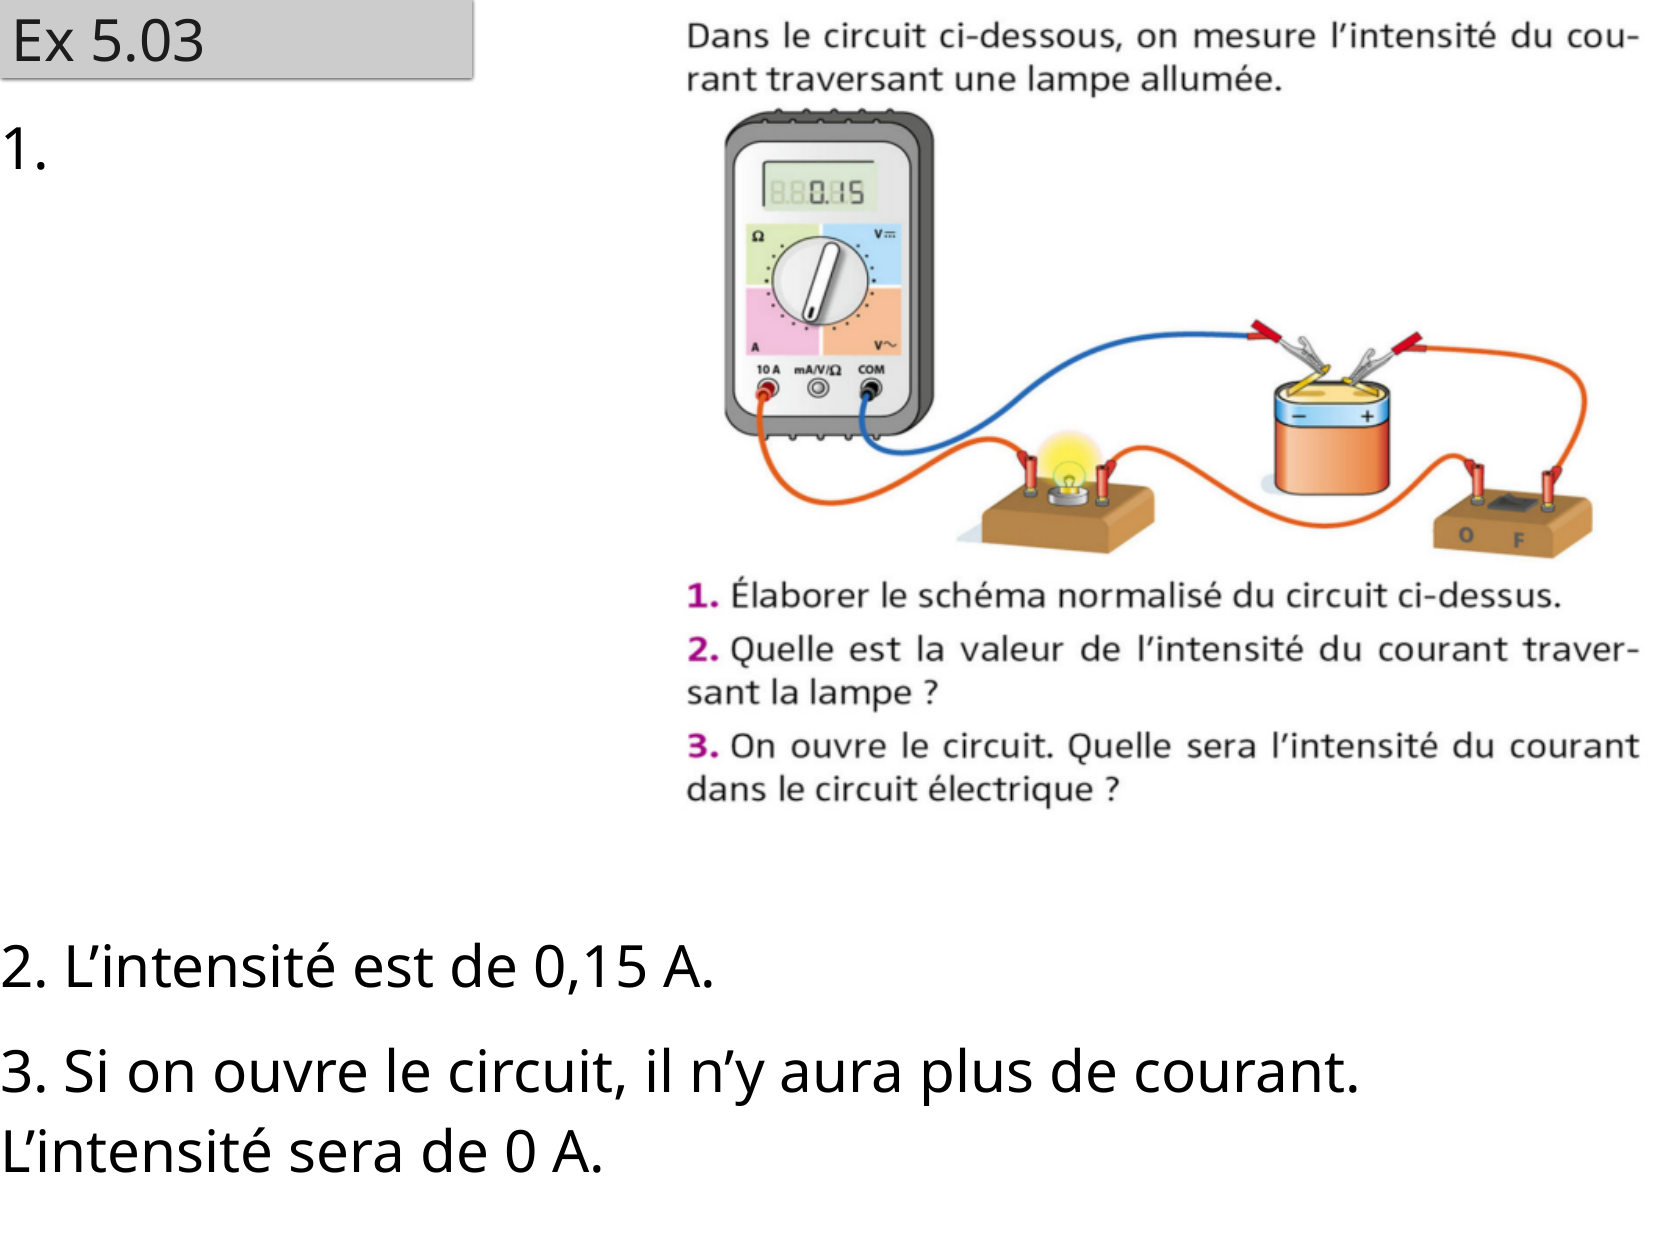

# Ex 5.03
1.
2. L’intensité est de 0,15 A.
3. Si on ouvre le circuit, il n’y aura plus de courant. L’intensité sera de 0 A.